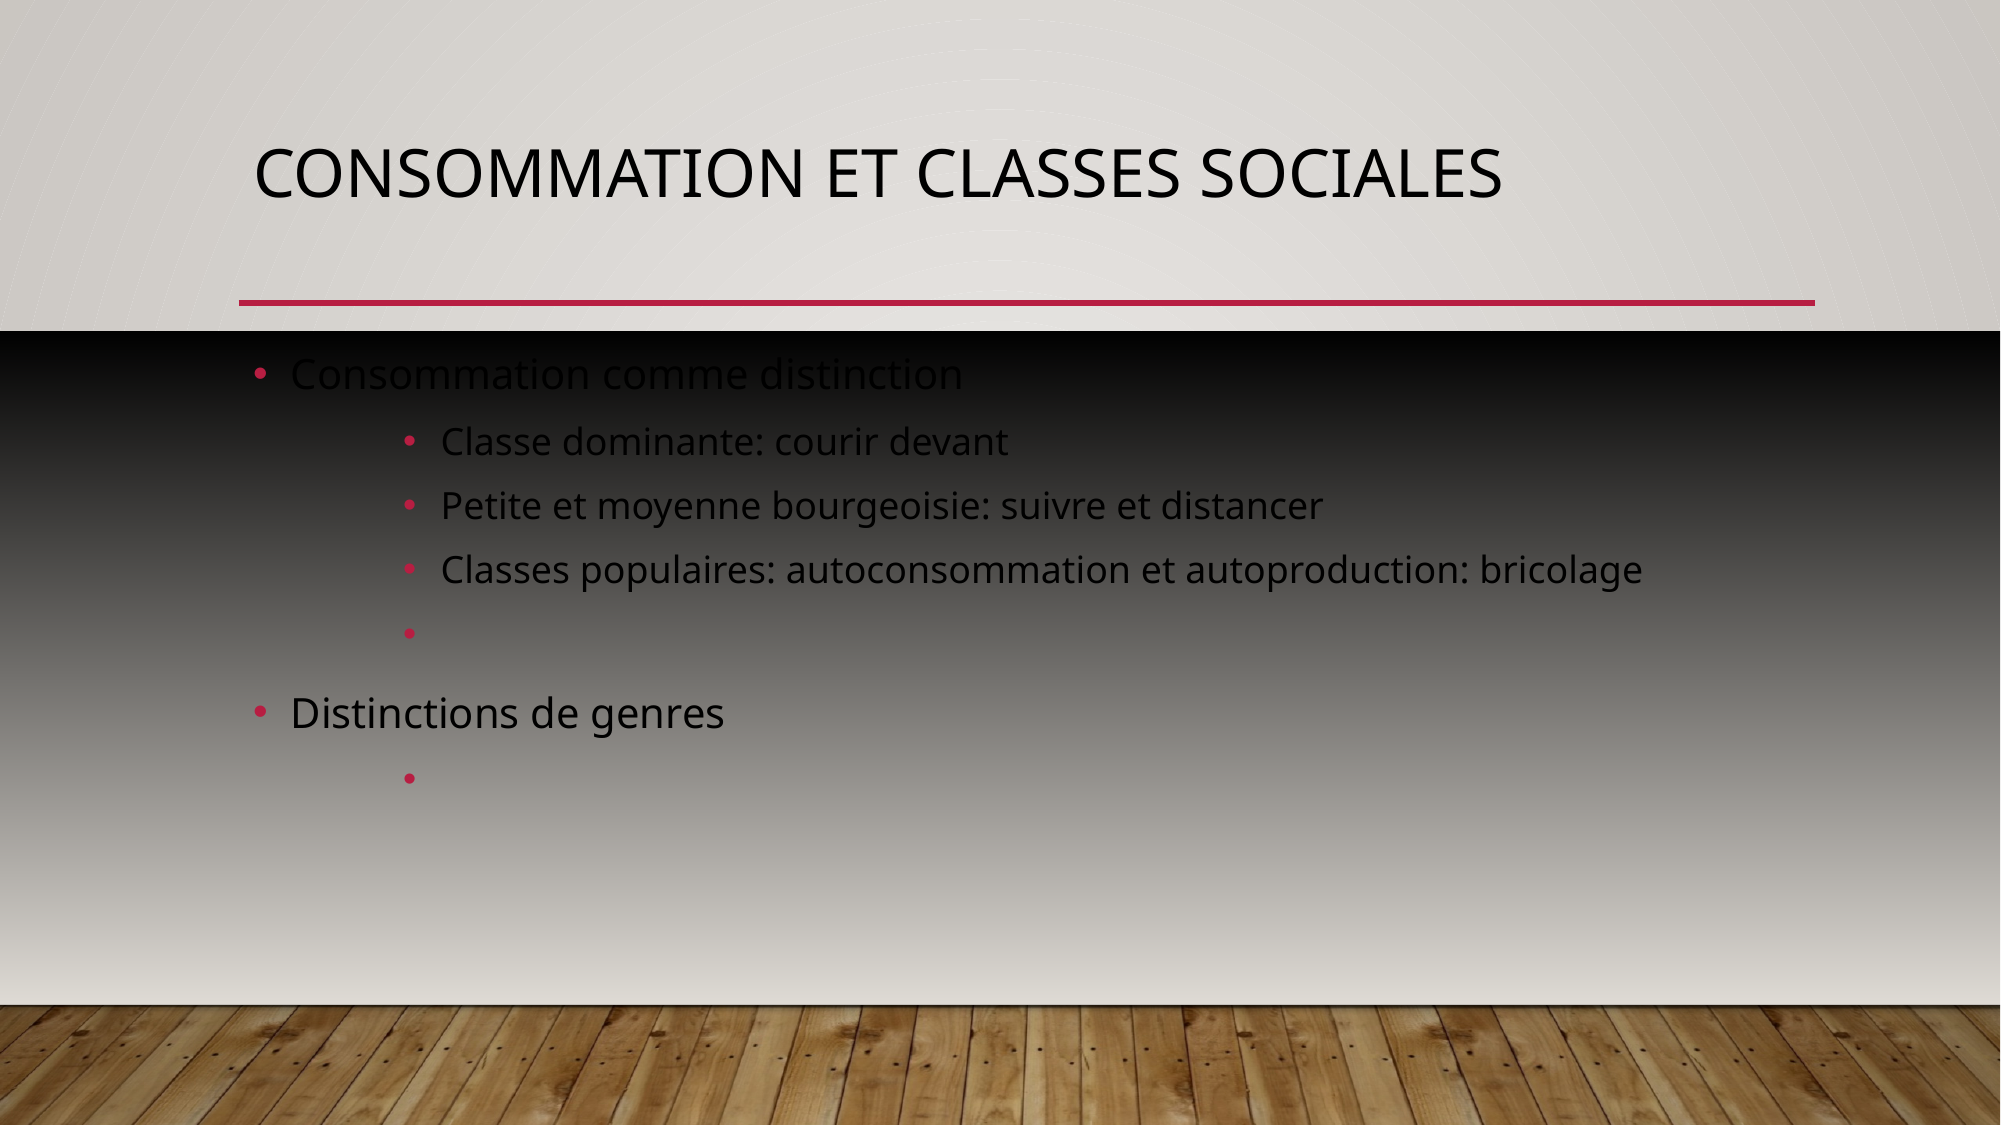

# Consommation et classes sociales
Consommation comme distinction
Classe dominante: courir devant
Petite et moyenne bourgeoisie: suivre et distancer
Classes populaires: autoconsommation et autoproduction: bricolage
Distinctions de genres